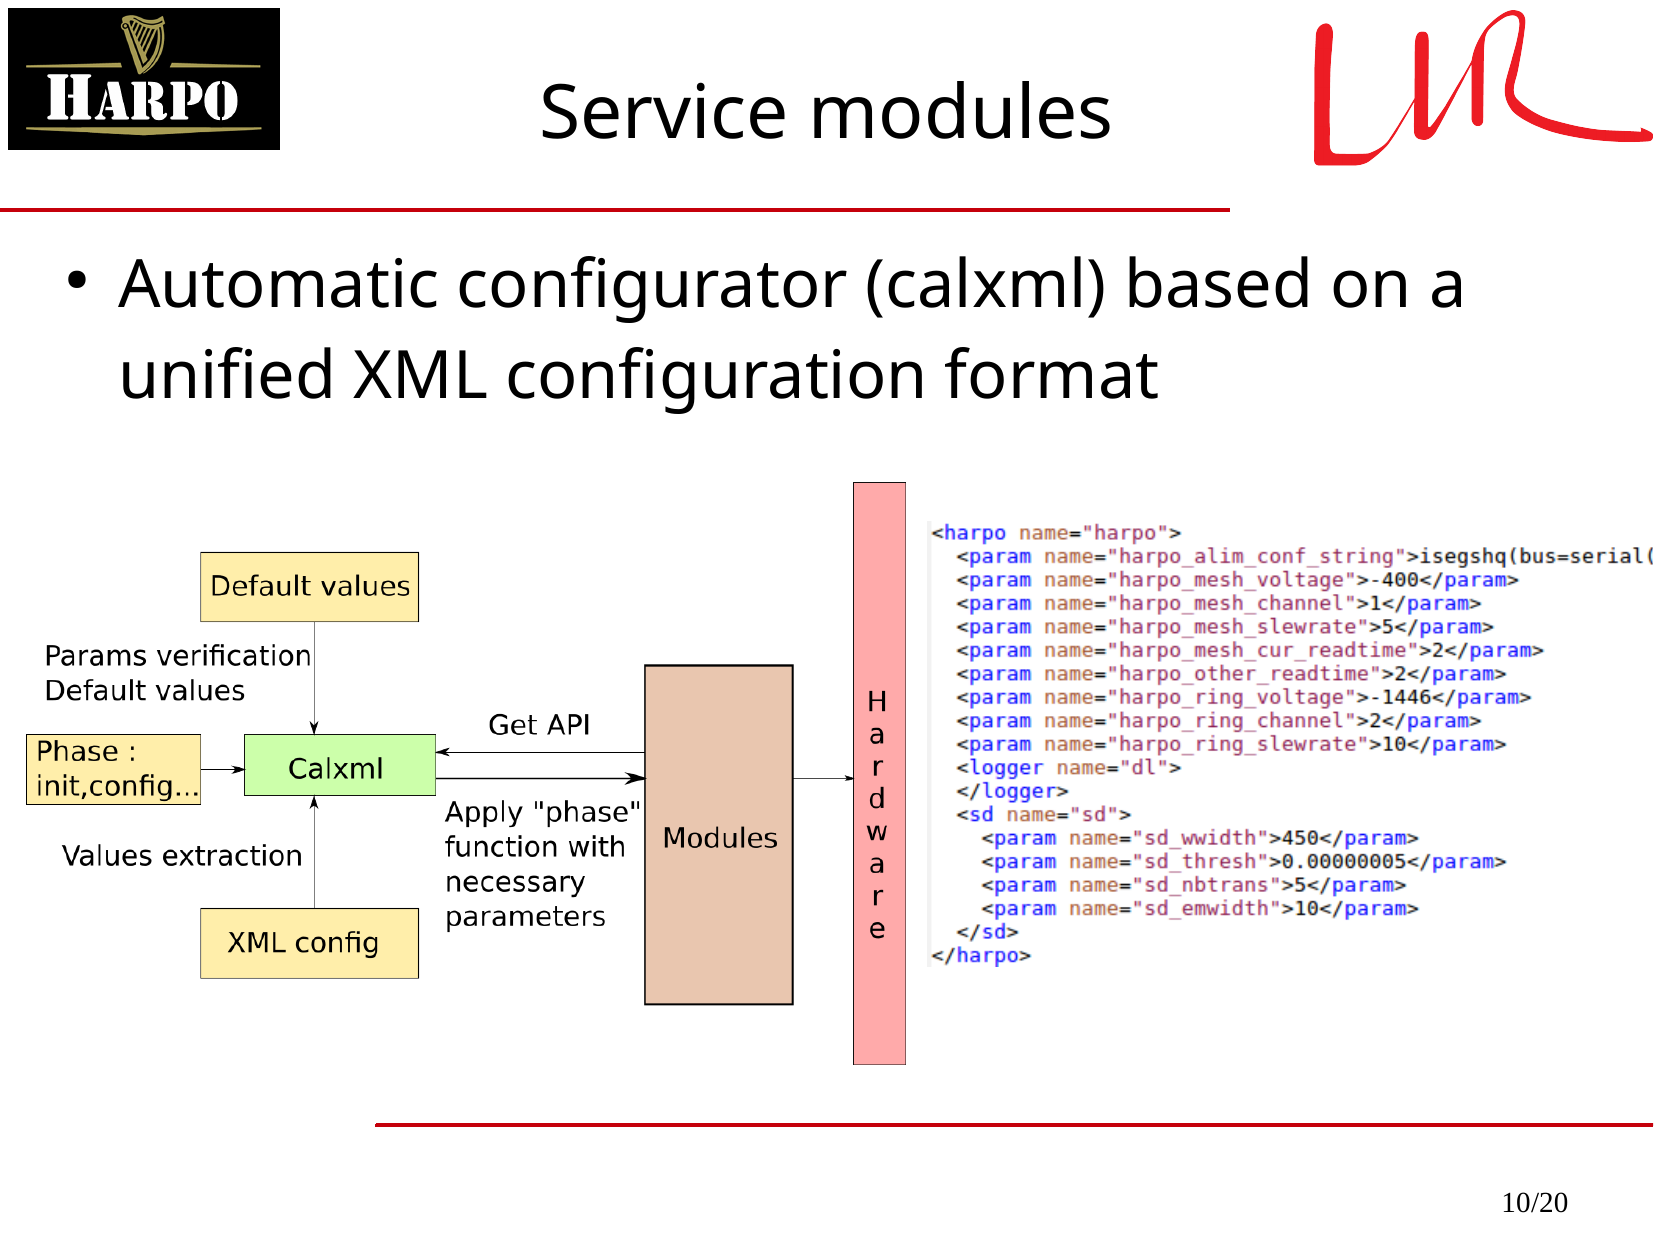

# Service modules
Automatic configurator (calxml) based on a unified XML configuration format
10